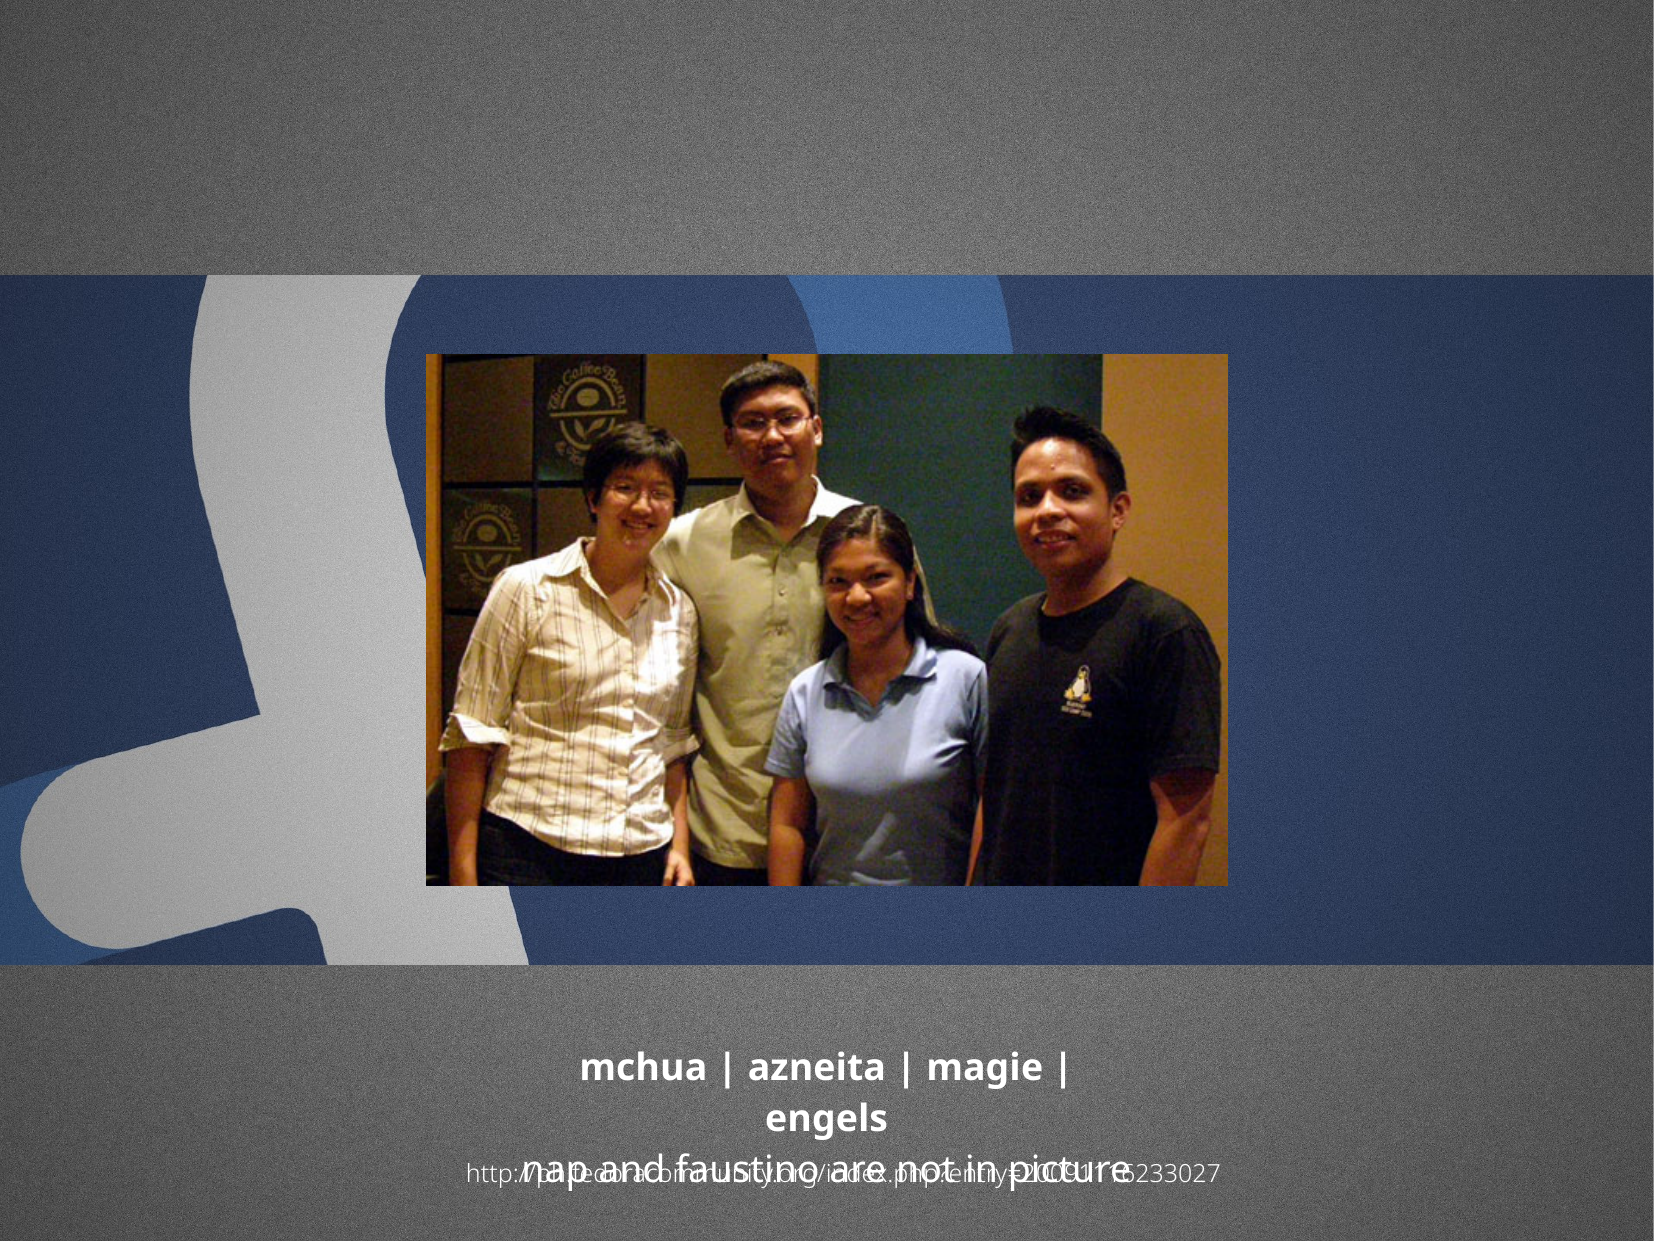

mchua | azneita | magie | engels
nap and faustino are not in picture
http://ph.fedoracommunity.org/index.php?entry=20091116233027